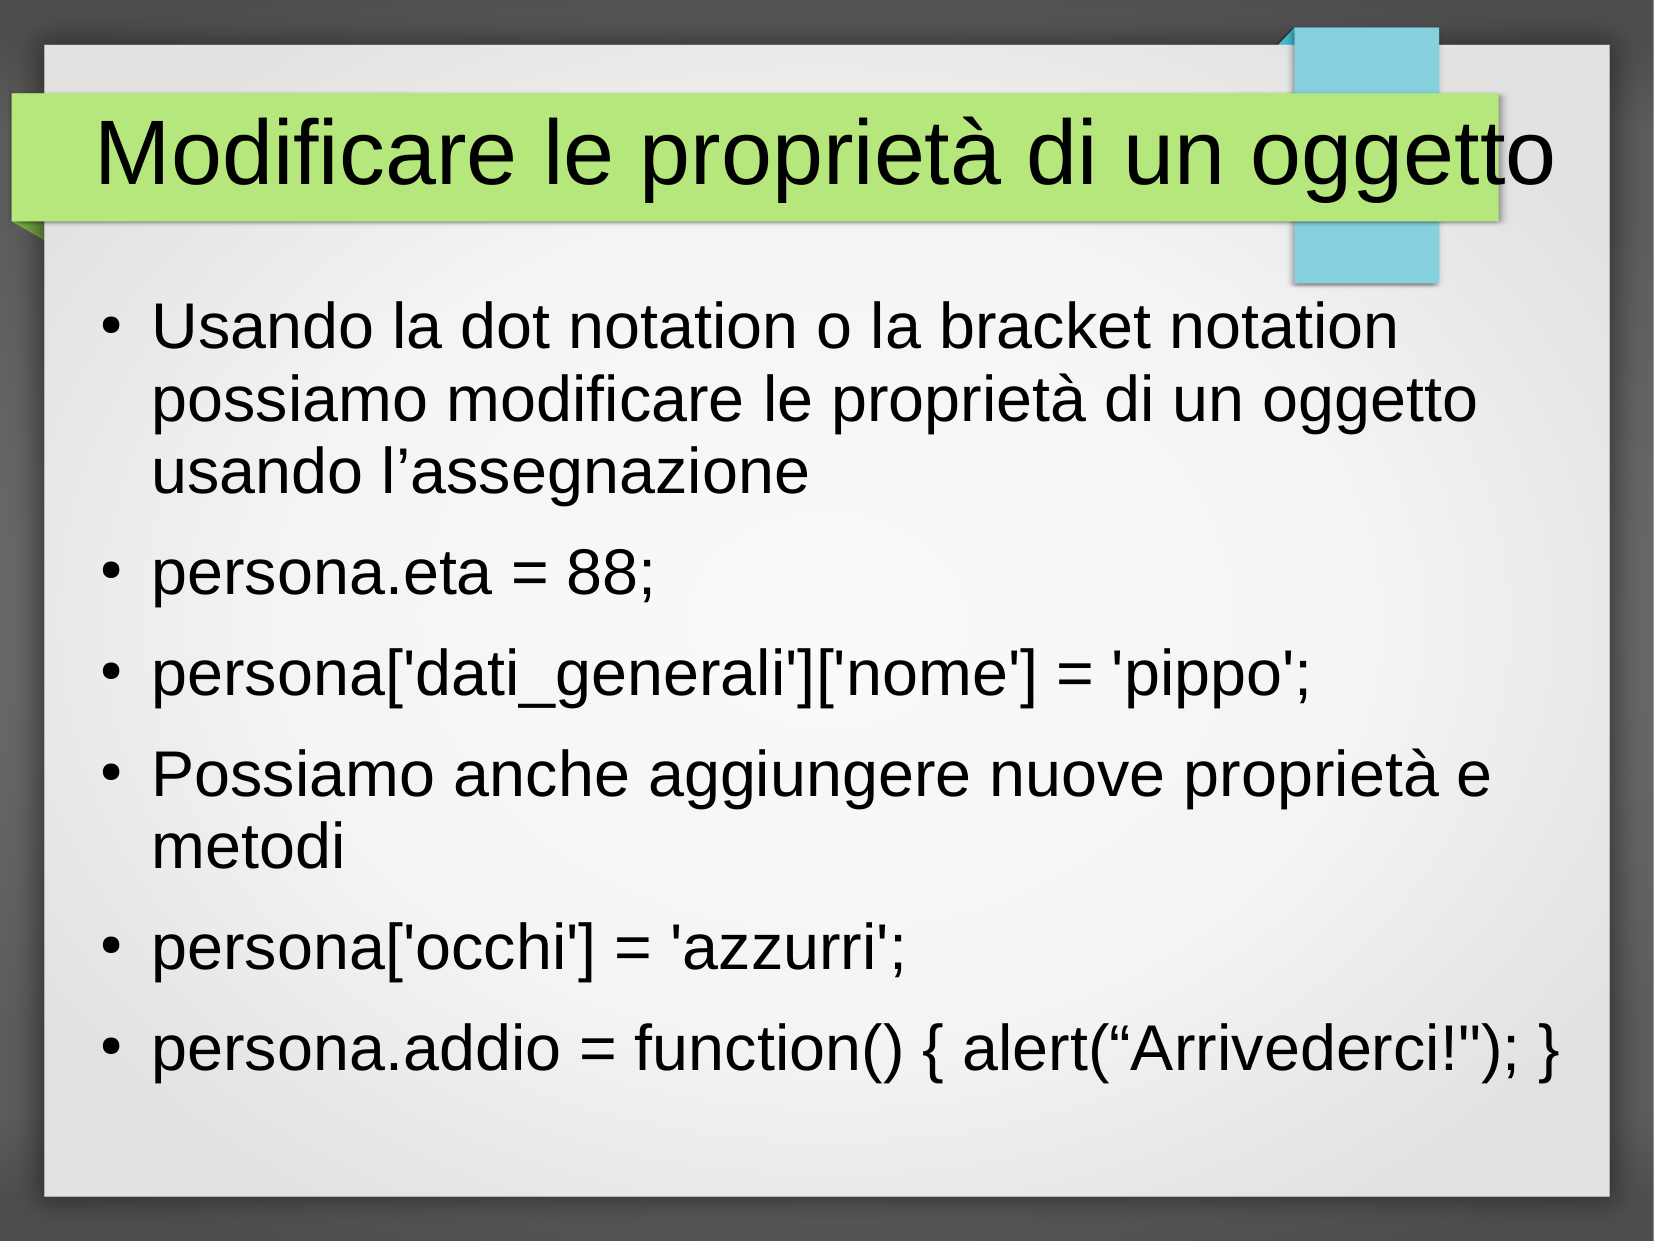

# Modificare le proprietà di un oggetto
Usando la dot notation o la bracket notation possiamo modificare le proprietà di un oggetto usando l’assegnazione
persona.eta = 88;
persona['dati_generali']['nome'] = 'pippo';
Possiamo anche aggiungere nuove proprietà e metodi
persona['occhi'] = 'azzurri';
persona.addio = function() { alert(“Arrivederci!"); }